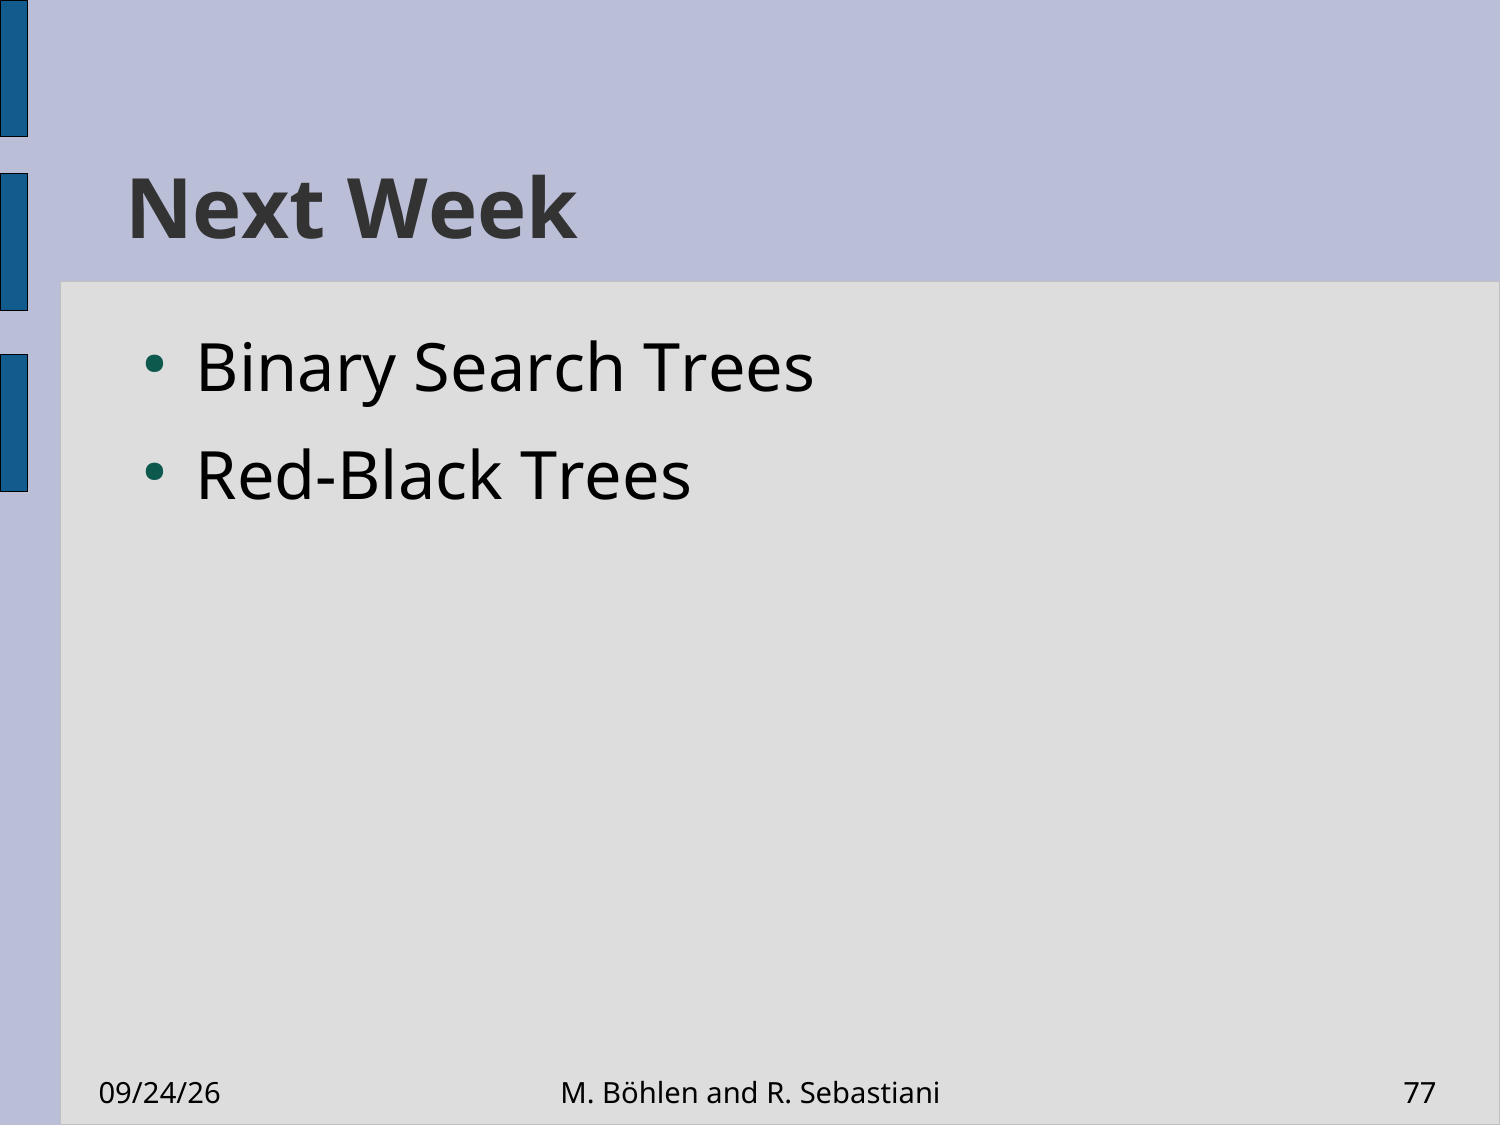

# Next Week
Binary Search Trees
Red-Black Trees
M. Böhlen and R. Sebastiani
77